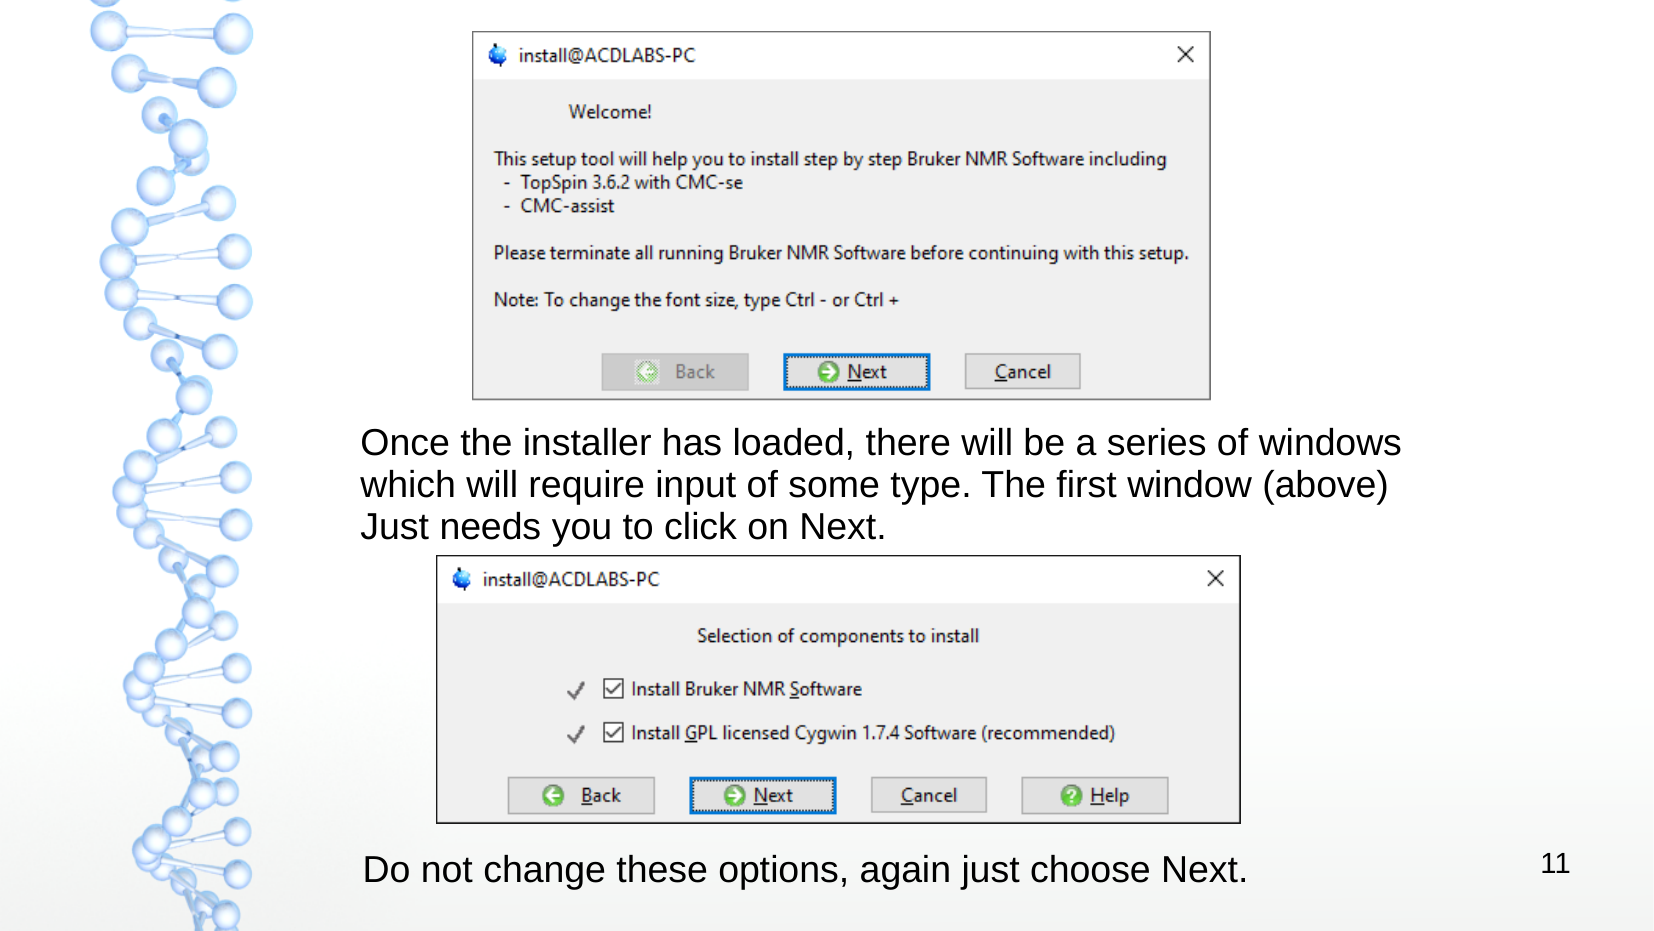

Once the installer has loaded, there will be a series of windows
which will require input of some type. The first window (above)
Just needs you to click on Next.
Do not change these options, again just choose Next.
11